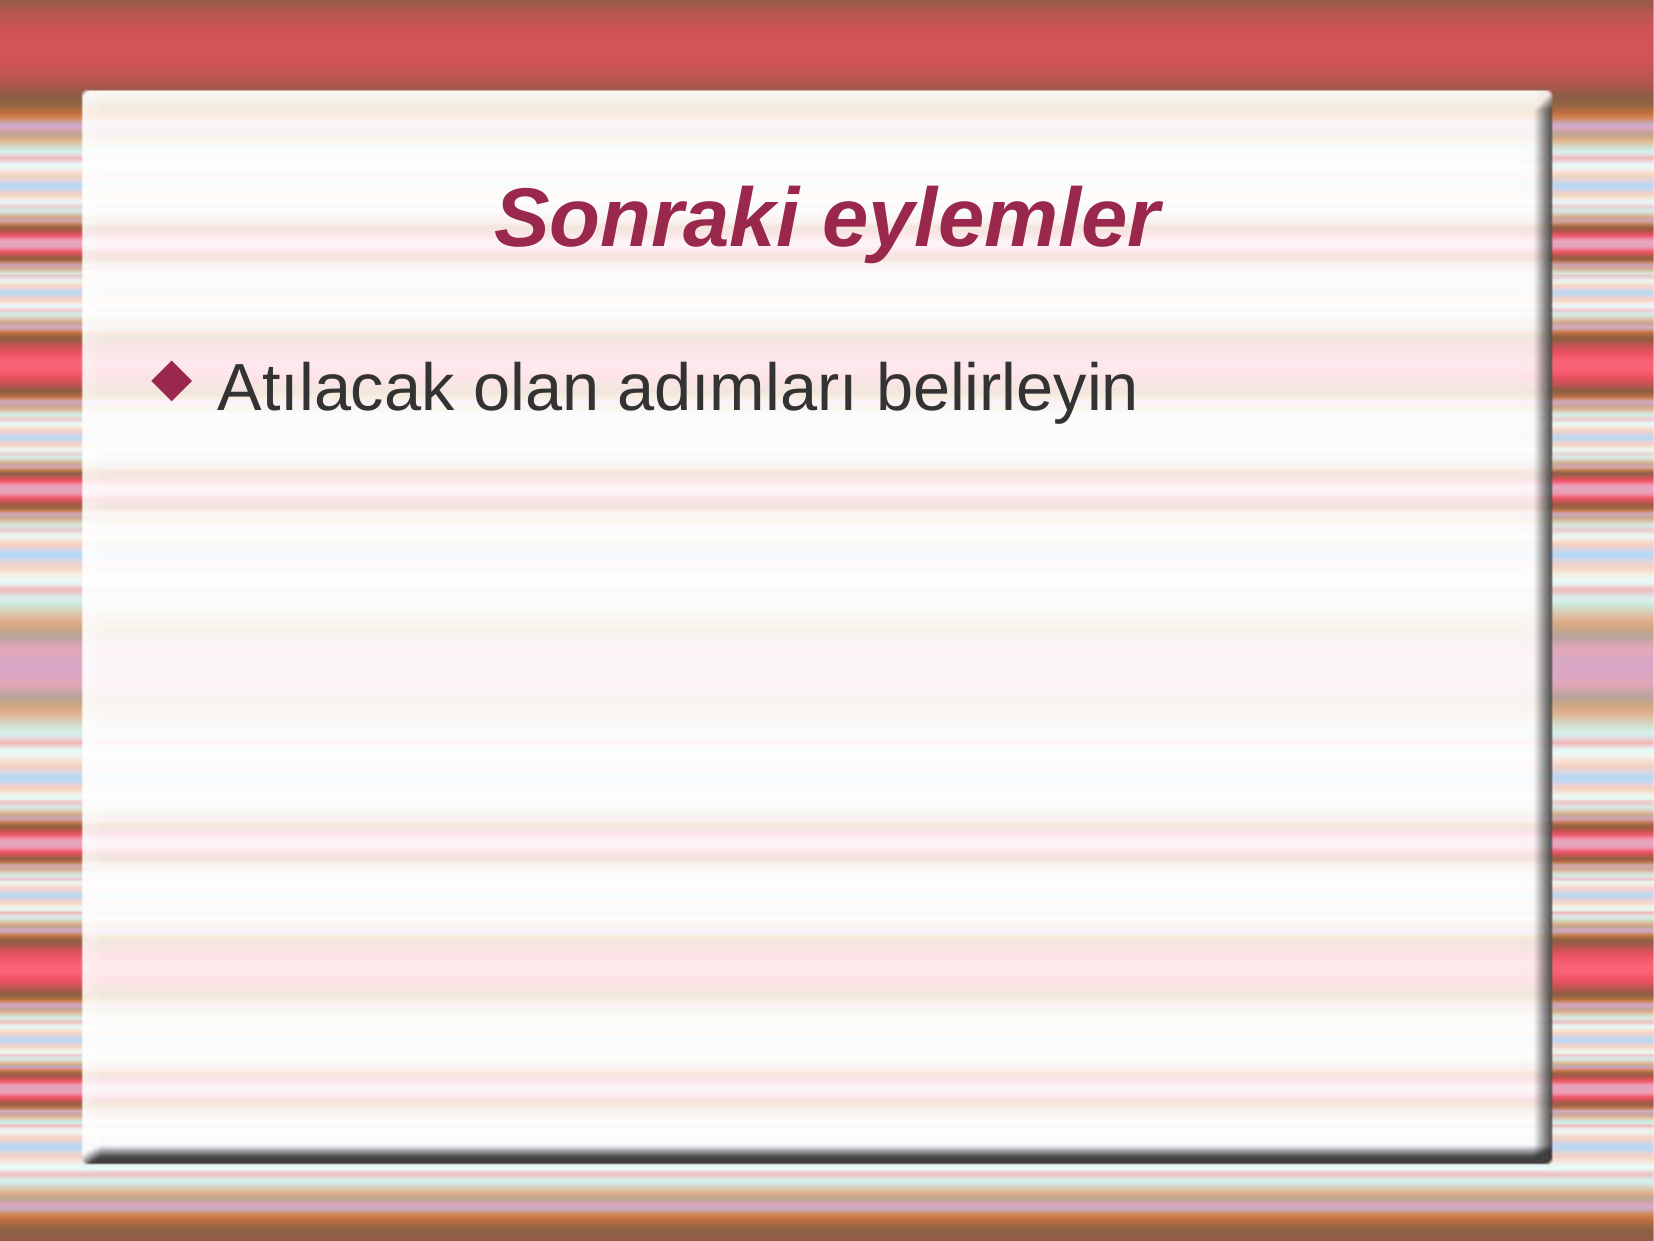

# Sonraki eylemler
Atılacak olan adımları belirleyin